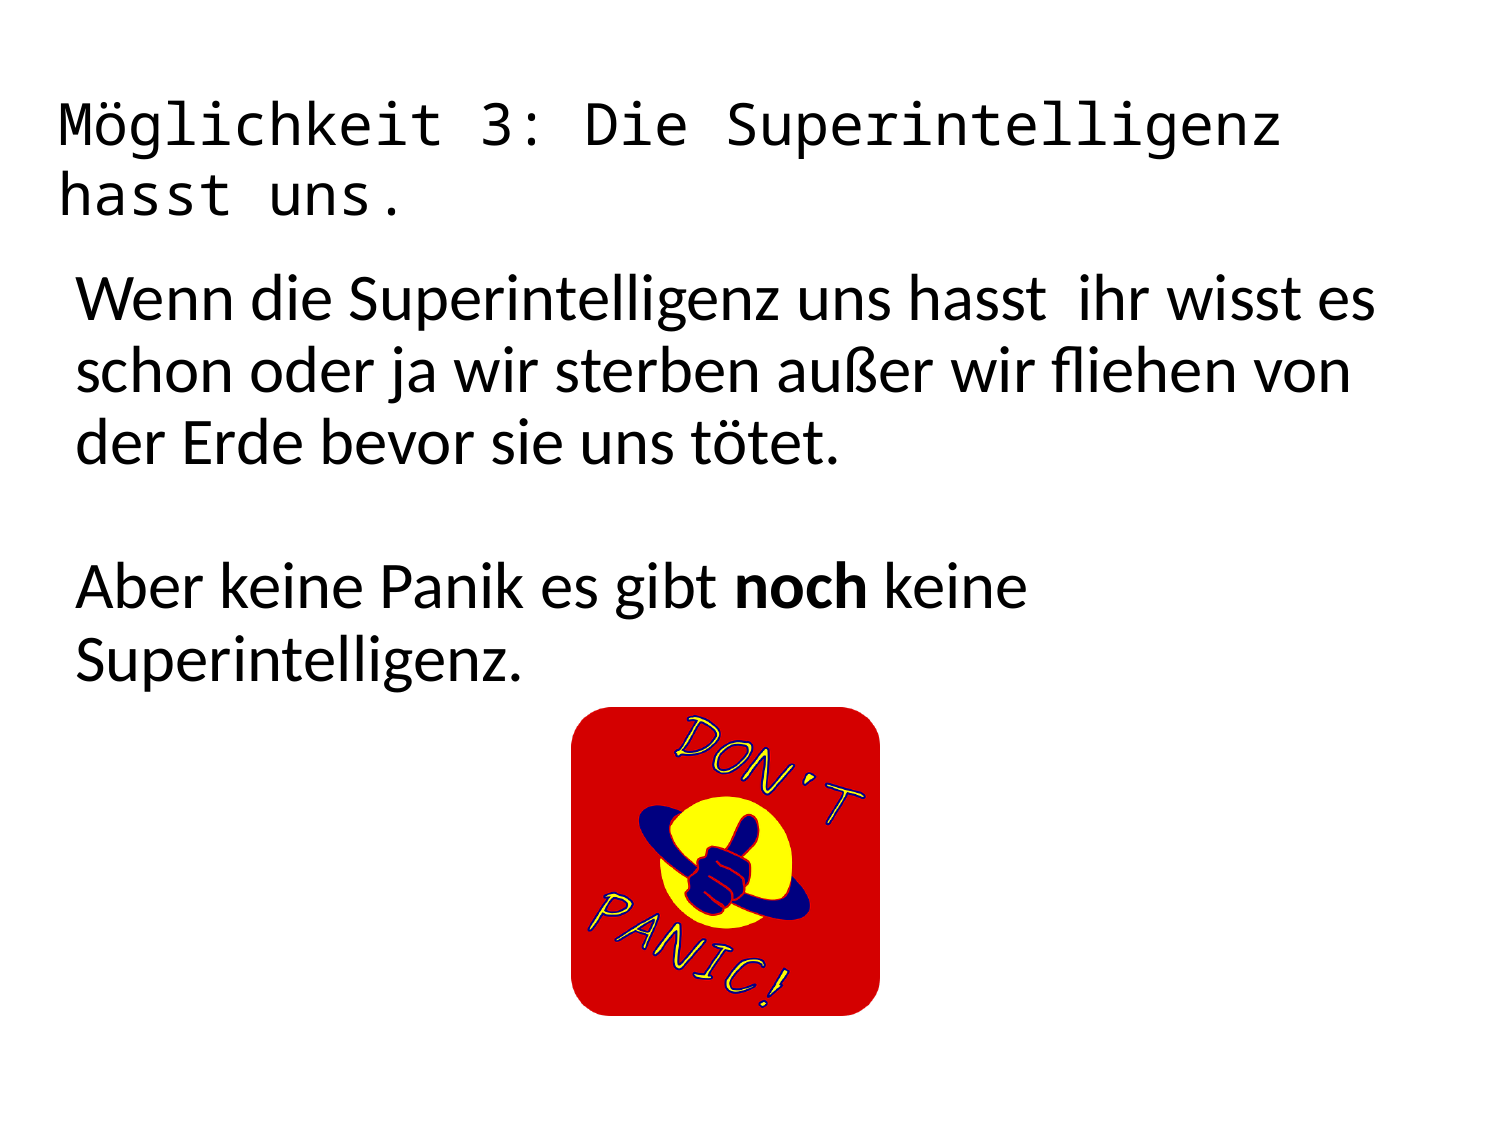

# Möglichkeit 3: Die Superintelligenz hasst uns.
Wenn die Superintelligenz uns hasst ihr wisst es schon oder ja wir sterben außer wir fliehen von der Erde bevor sie uns tötet.
Aber keine Panik es gibt noch keine Superintelligenz.